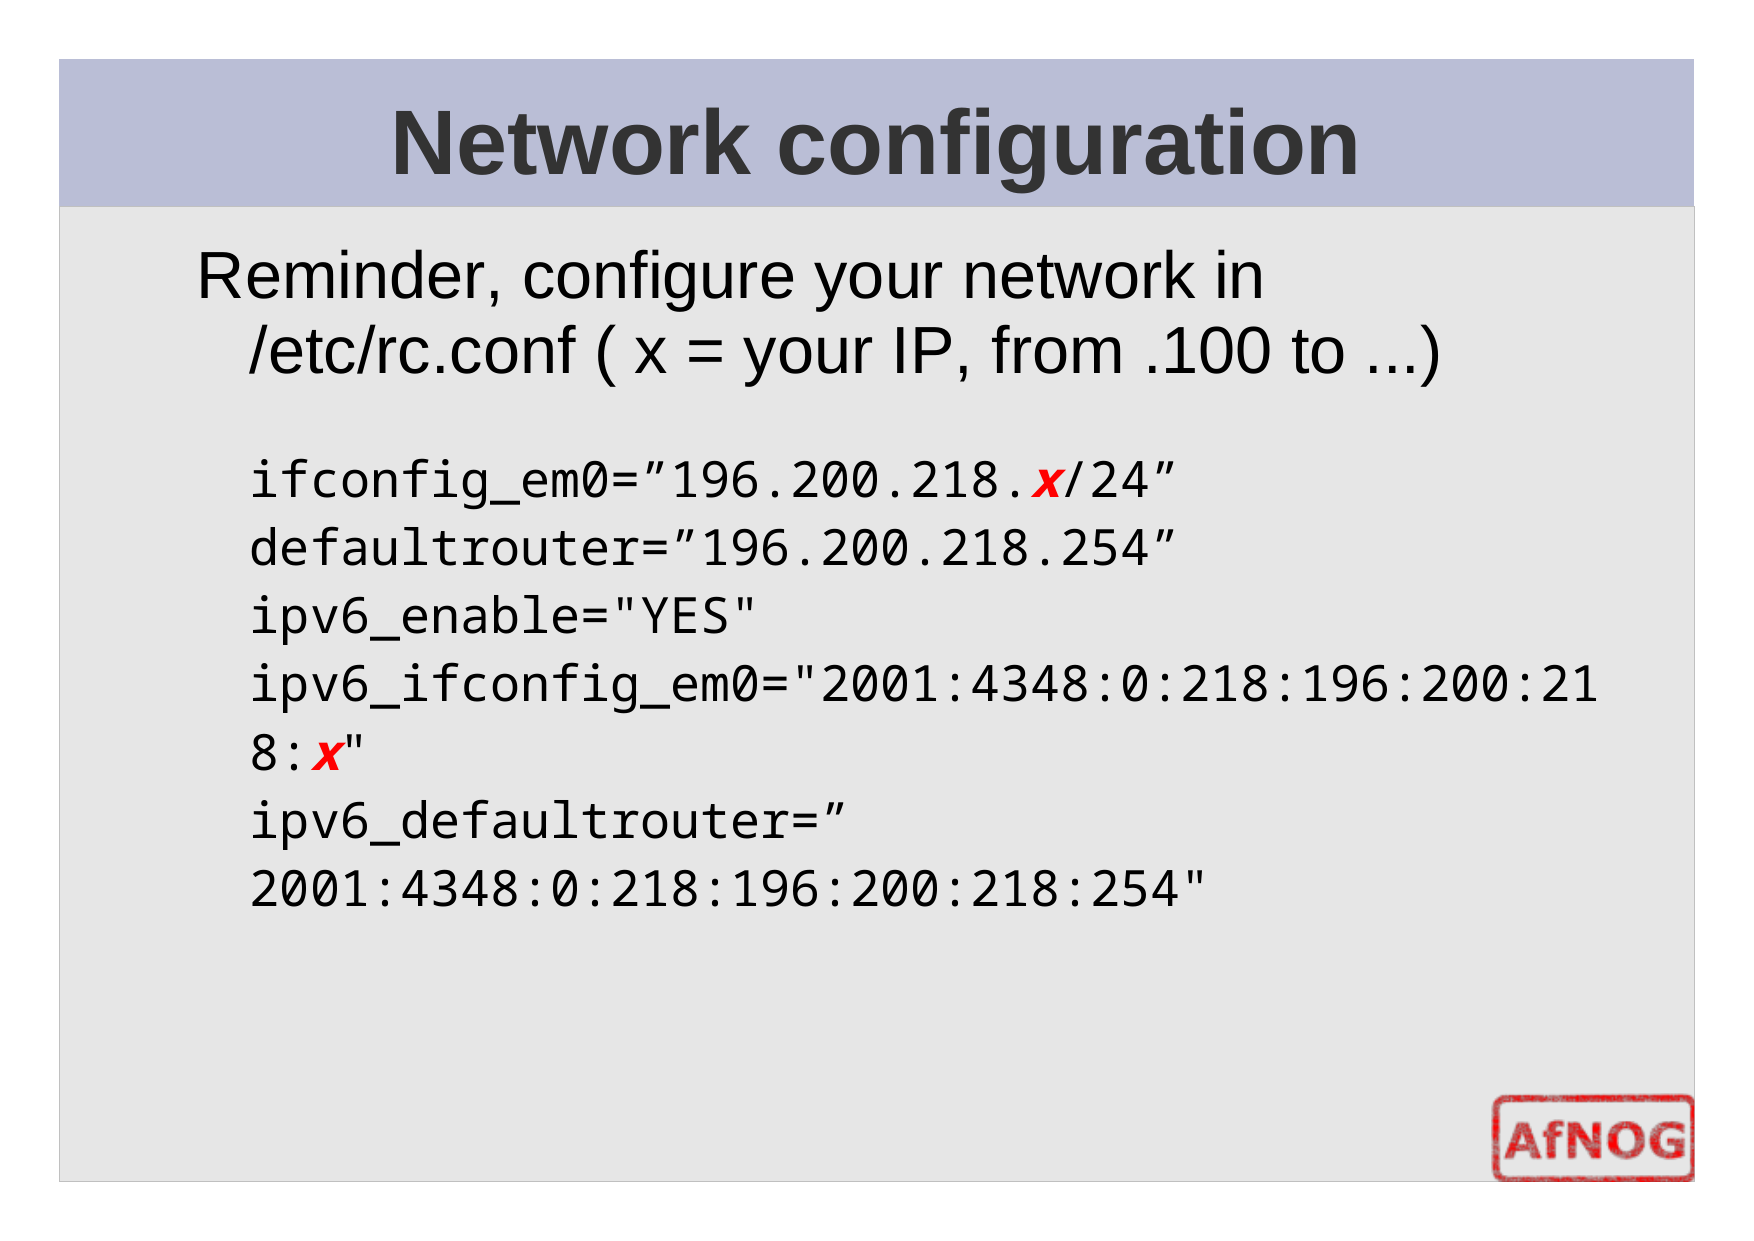

# Network configuration
Reminder, configure your network in /etc/rc.conf ( x = your IP, from .100 to ...)
ifconfig_em0=”196.200.218.x/24”
defaultrouter=”196.200.218.254”
ipv6_enable="YES" ipv6_ifconfig_em0="2001:4348:0:218:196:200:218:x"
ipv6_defaultrouter=” 2001:4348:0:218:196:200:218:254"